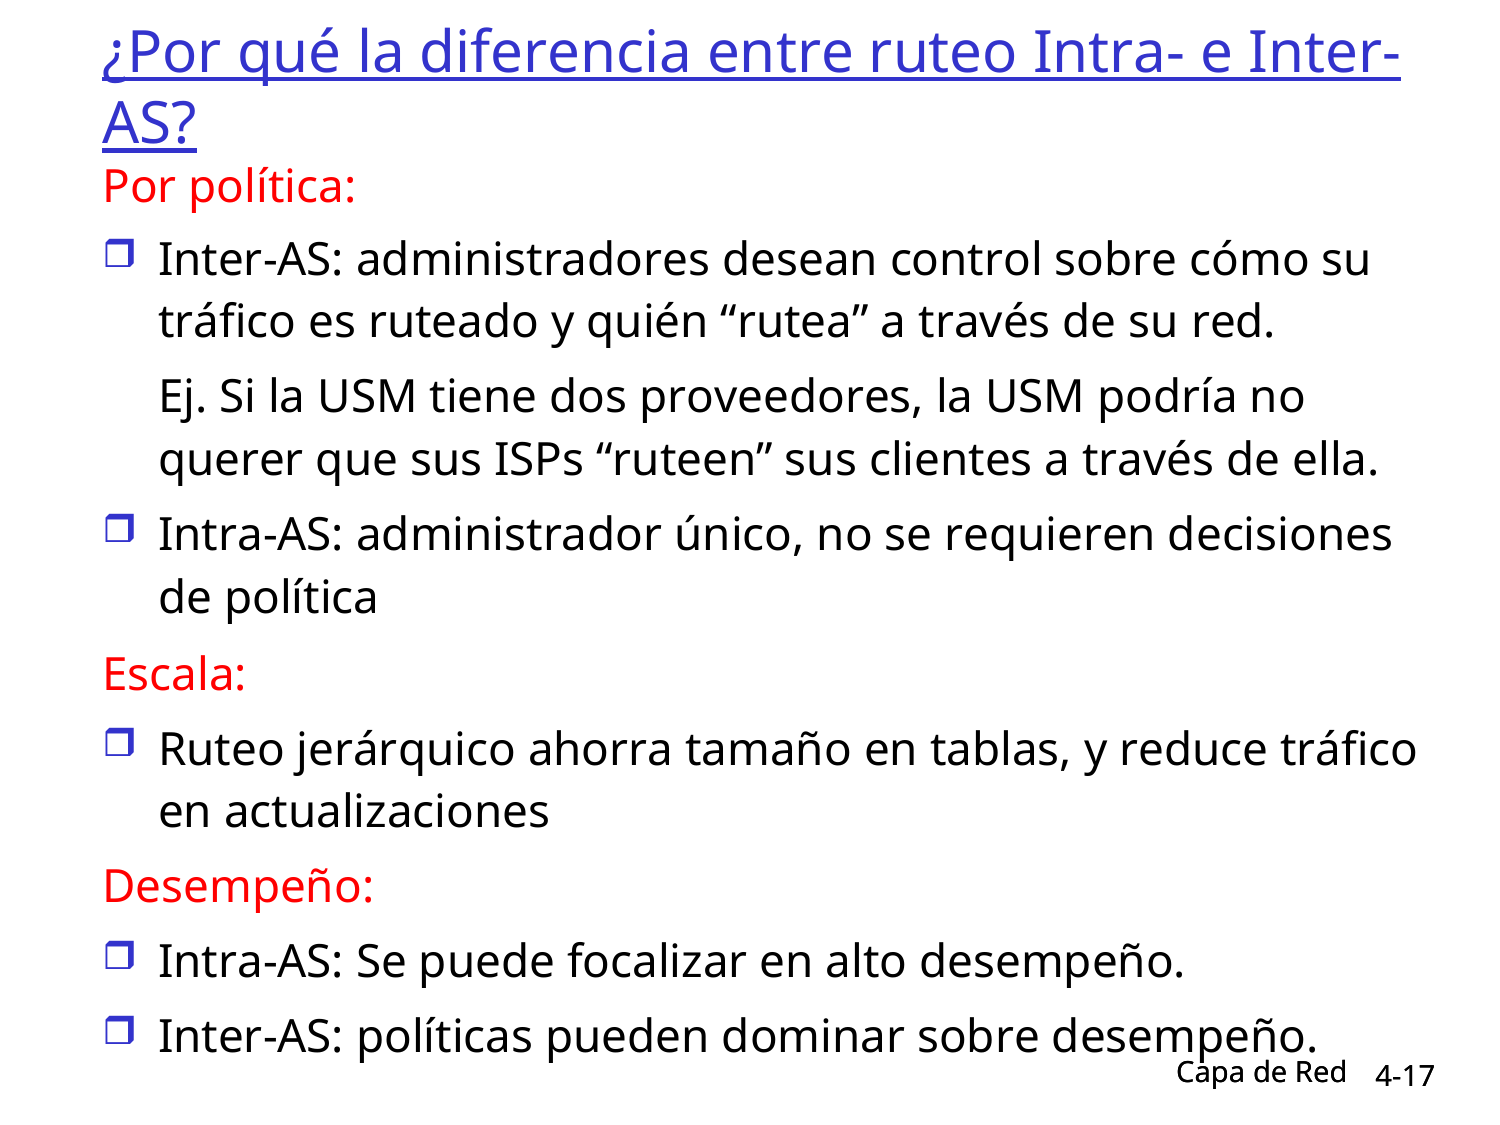

# ¿Por qué la diferencia entre ruteo Intra- e Inter-AS?
Por política:
Inter-AS: administradores desean control sobre cómo su tráfico es ruteado y quién “rutea” a través de su red.
Ej. Si la USM tiene dos proveedores, la USM podría no querer que sus ISPs “ruteen” sus clientes a través de ella.
Intra-AS: administrador único, no se requieren decisiones de política
Escala:
Ruteo jerárquico ahorra tamaño en tablas, y reduce tráfico en actualizaciones
Desempeño:
Intra-AS: Se puede focalizar en alto desempeño.
Inter-AS: políticas pueden dominar sobre desempeño.
Capa de Red